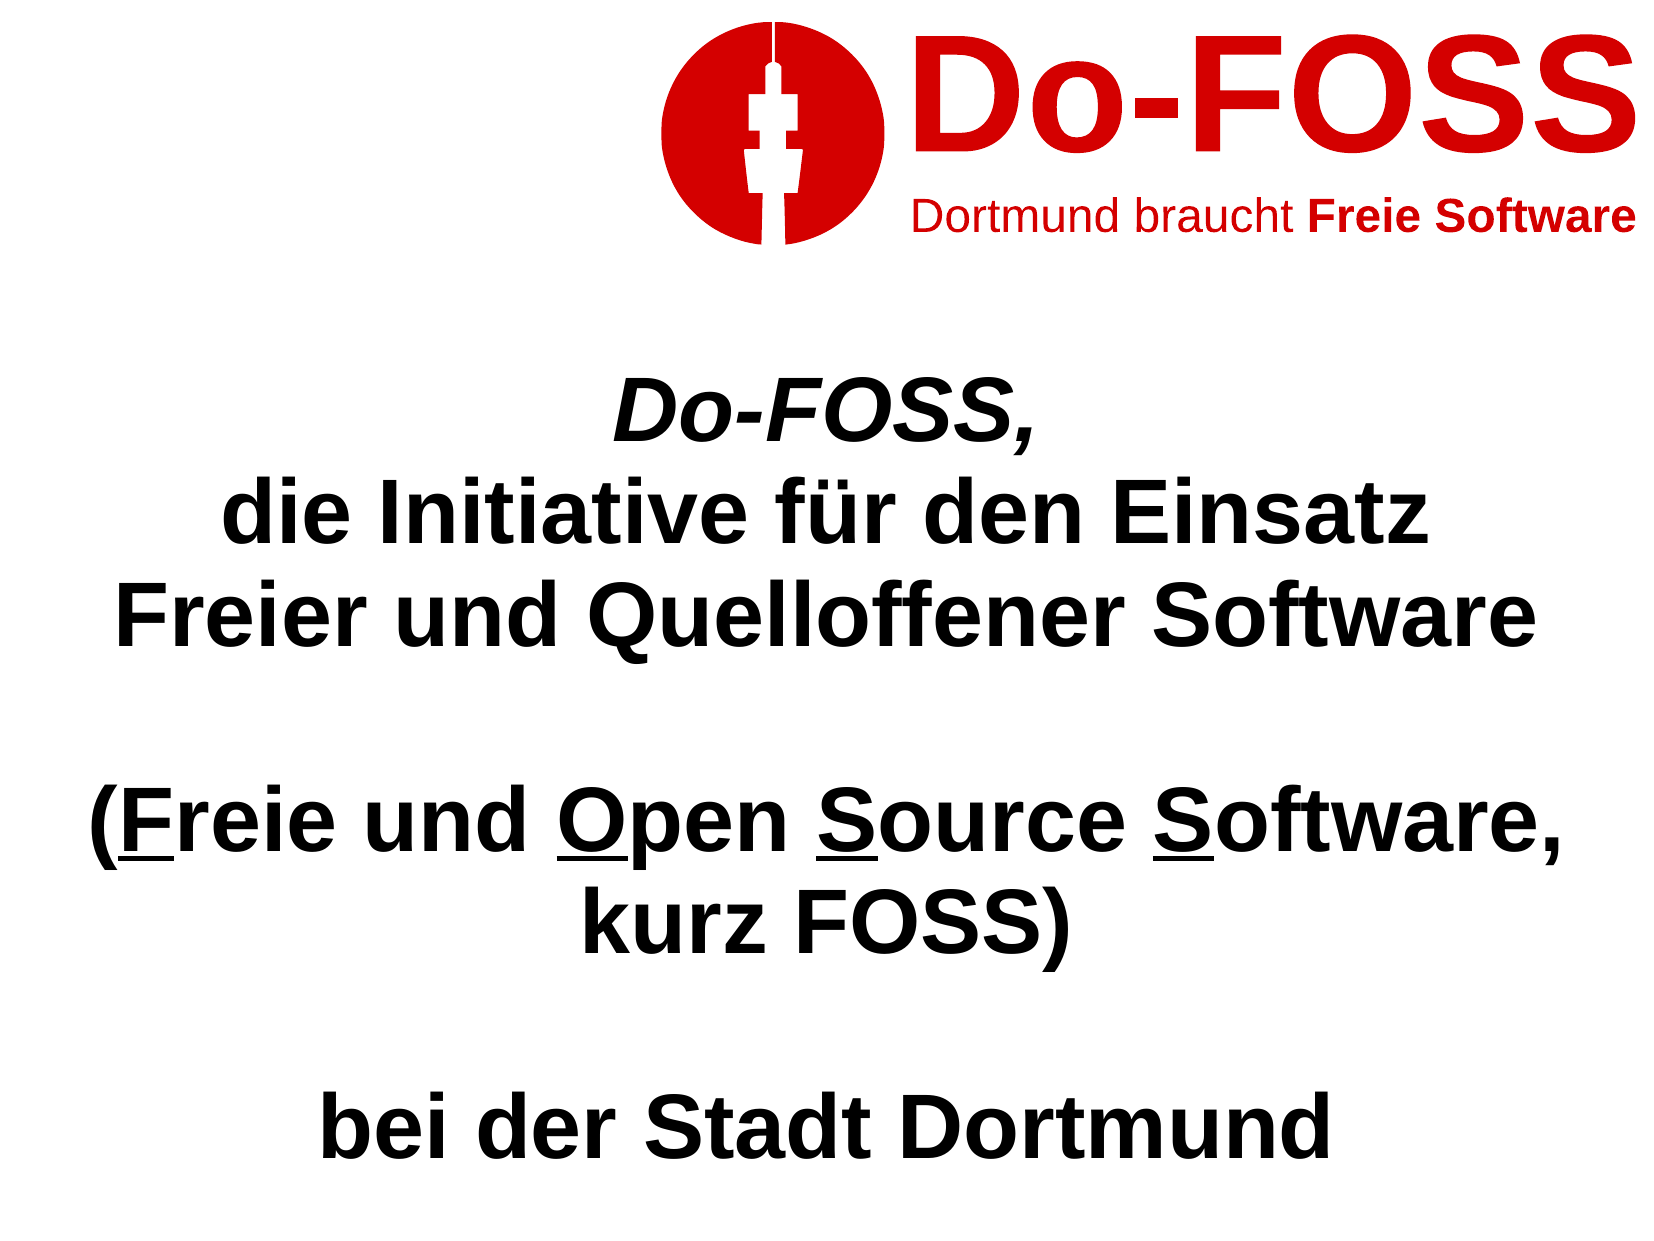

# Do-FOSS,
die Initiative für den Einsatz
Freier und Quelloffener Software
(Freie und Open Source Software,
kurz FOSS)
bei der Stadt Dortmund